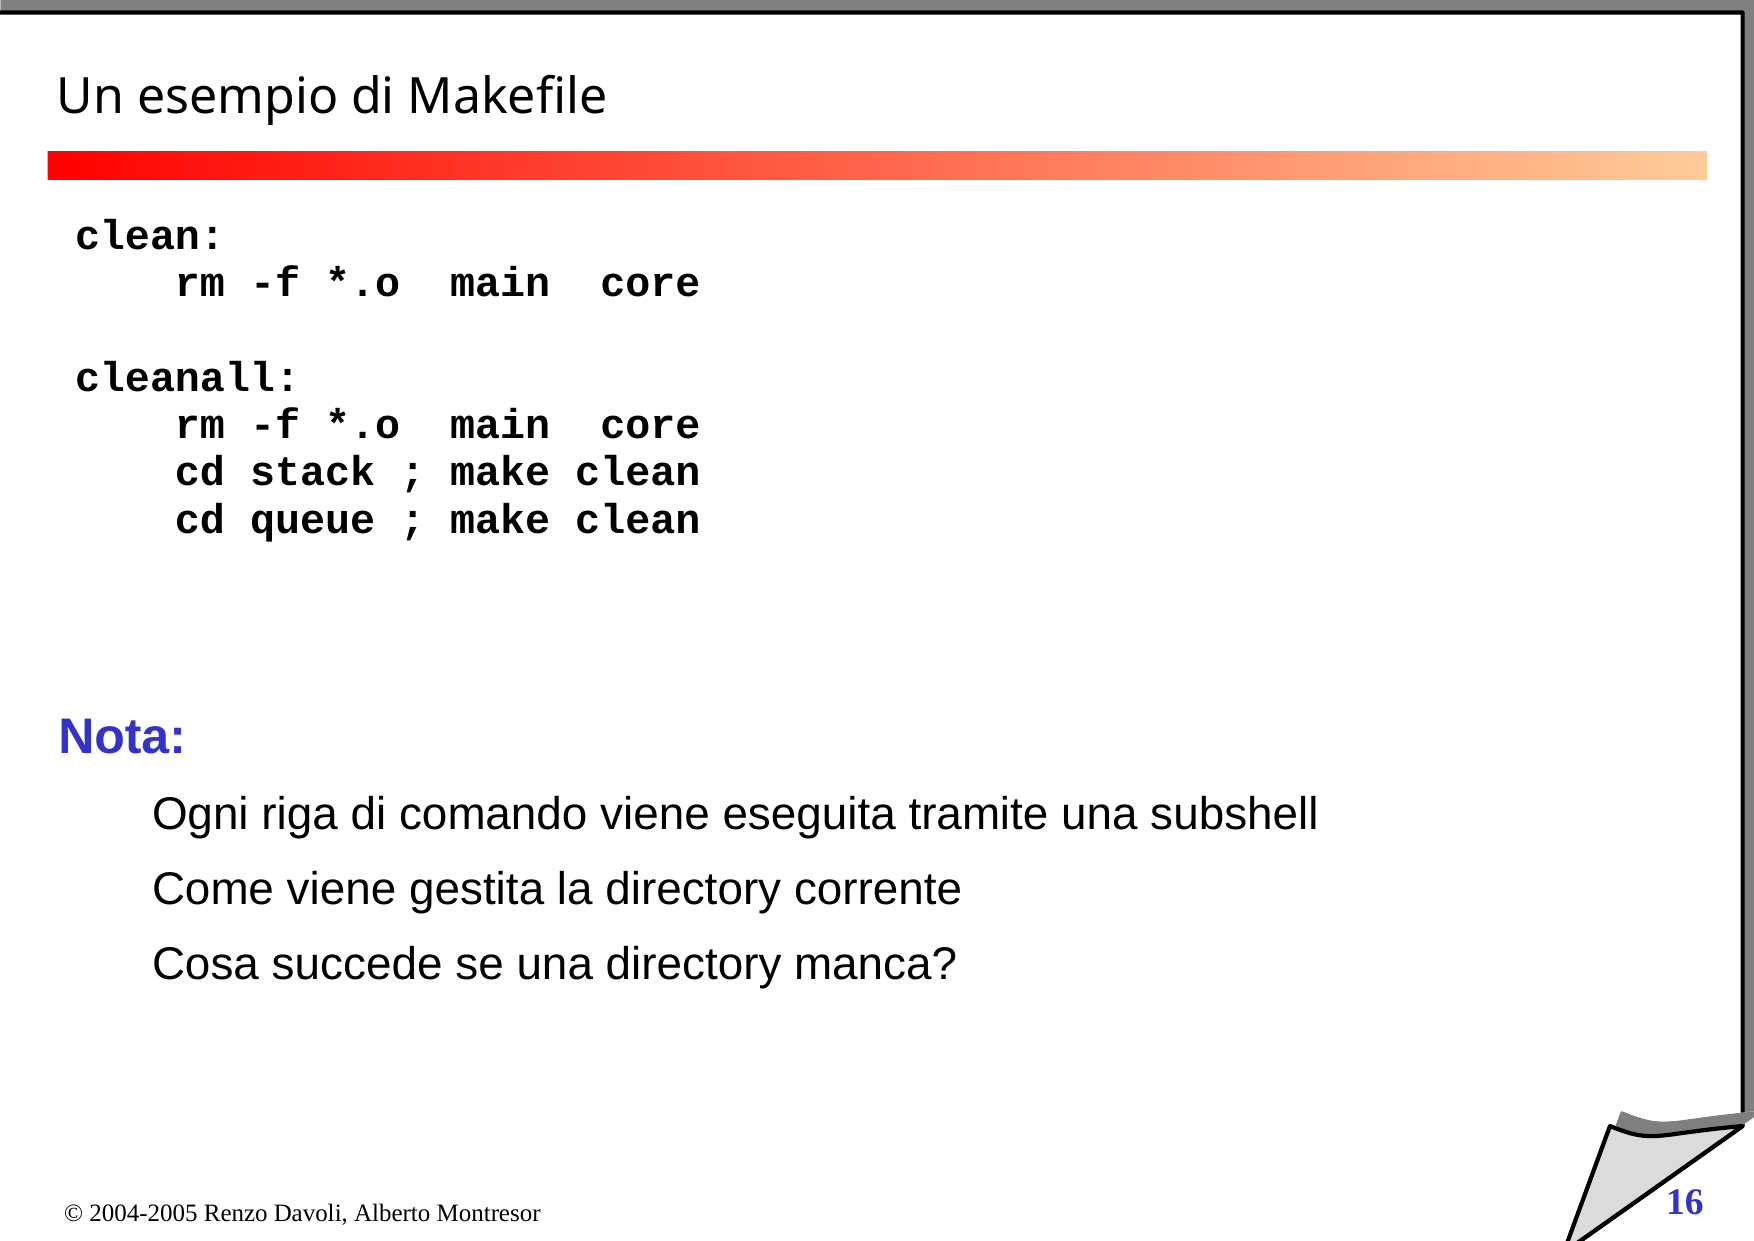

# Un esempio di Makefile
clean:
 rm -f *.o main core
cleanall:
 rm -f *.o main core
 cd stack ; make clean
 cd queue ; make clean
Nota:
Ogni riga di comando viene eseguita tramite una subshell
Come viene gestita la directory corrente
Cosa succede se una directory manca?